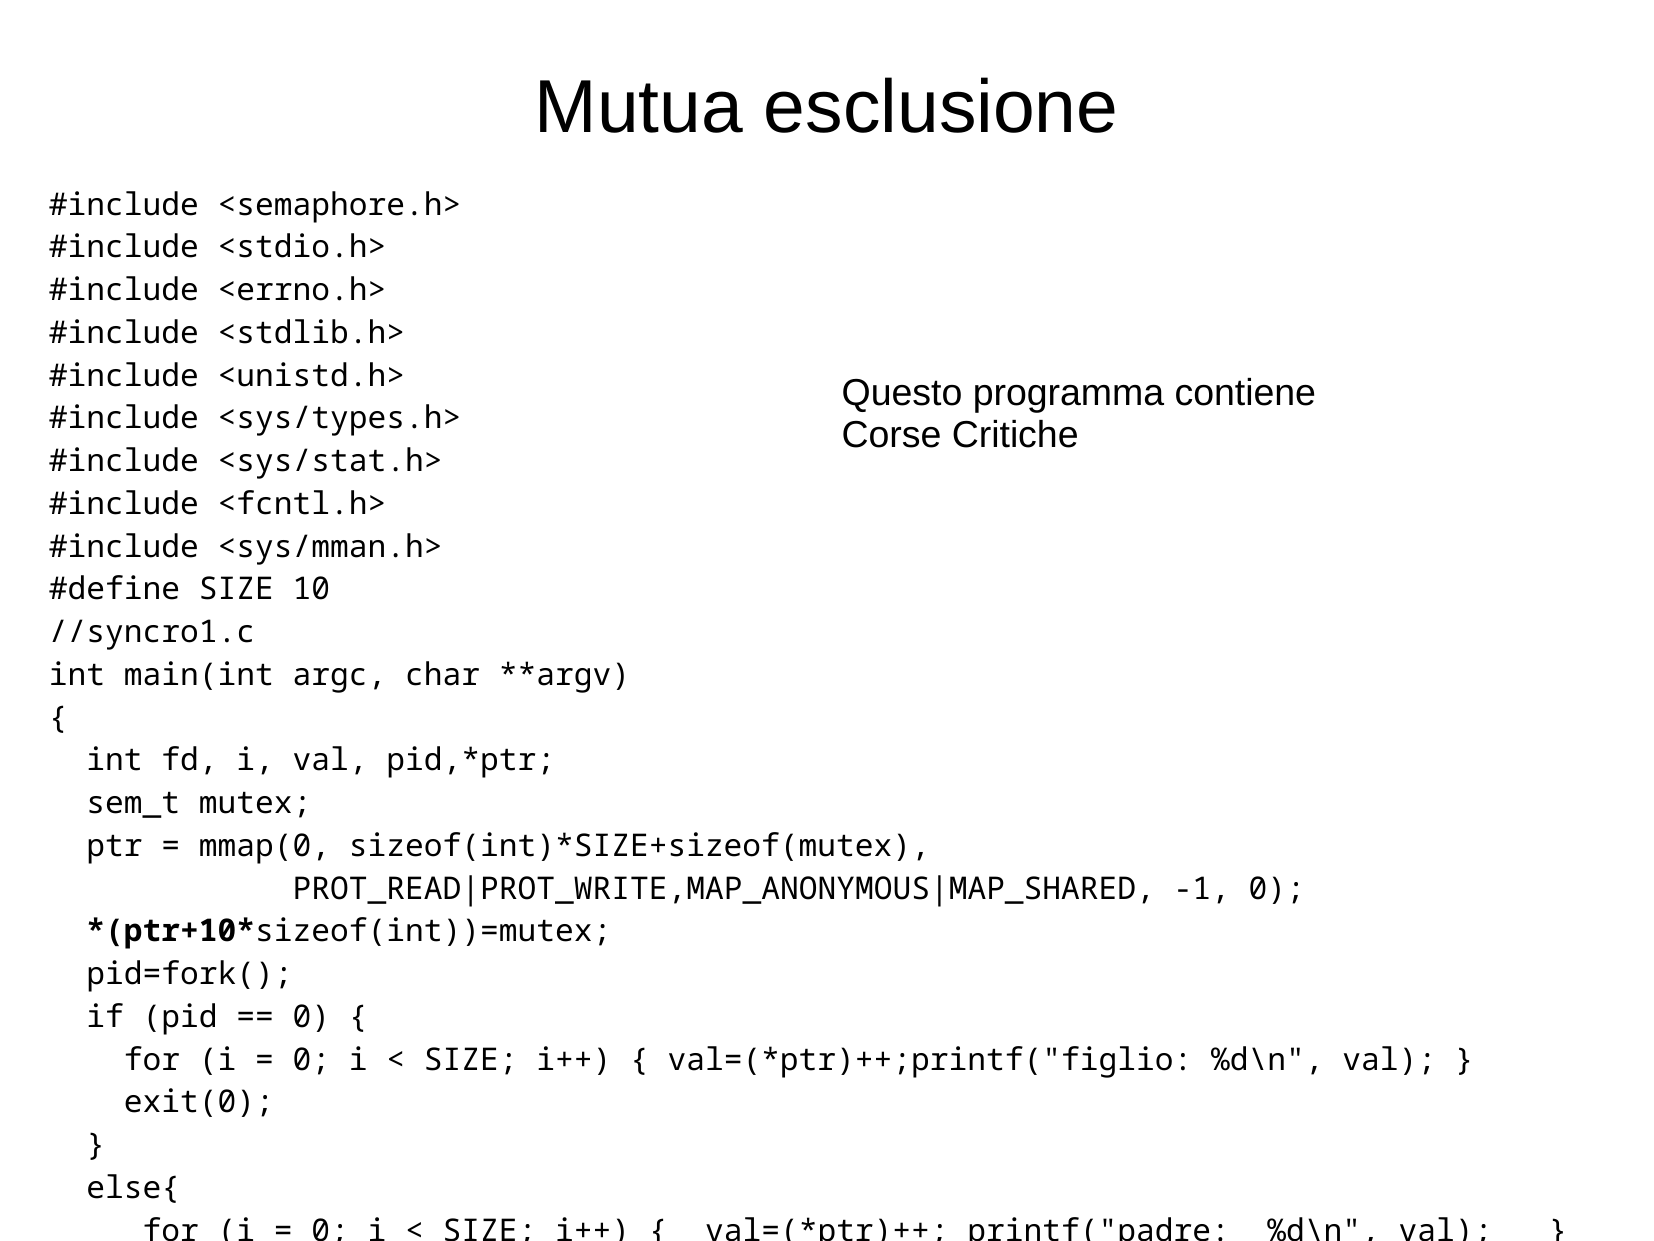

# Mutua esclusione
#include <semaphore.h>
#include <stdio.h>
#include <errno.h>
#include <stdlib.h>
#include <unistd.h>
#include <sys/types.h>
#include <sys/stat.h>
#include <fcntl.h>
#include <sys/mman.h>
#define SIZE 10
//syncro1.c
int main(int argc, char **argv)
{
 int fd, i, val, pid,*ptr;
 sem_t mutex;
 ptr = mmap(0, sizeof(int)*SIZE+sizeof(mutex),
			 PROT_READ|PROT_WRITE,MAP_ANONYMOUS|MAP_SHARED, -1, 0);
 *(ptr+10*sizeof(int))=mutex;
 pid=fork();
 if (pid == 0) {
 for (i = 0; i < SIZE; i++) { val=(*ptr)++;printf("figlio: %d\n", val); }
 exit(0);
 }
 else{
 for (i = 0; i < SIZE; i++) { val=(*ptr)++; printf("padre: %d\n", val); }
 exit(0);
 }
}
Questo programma contiene
Corse Critiche